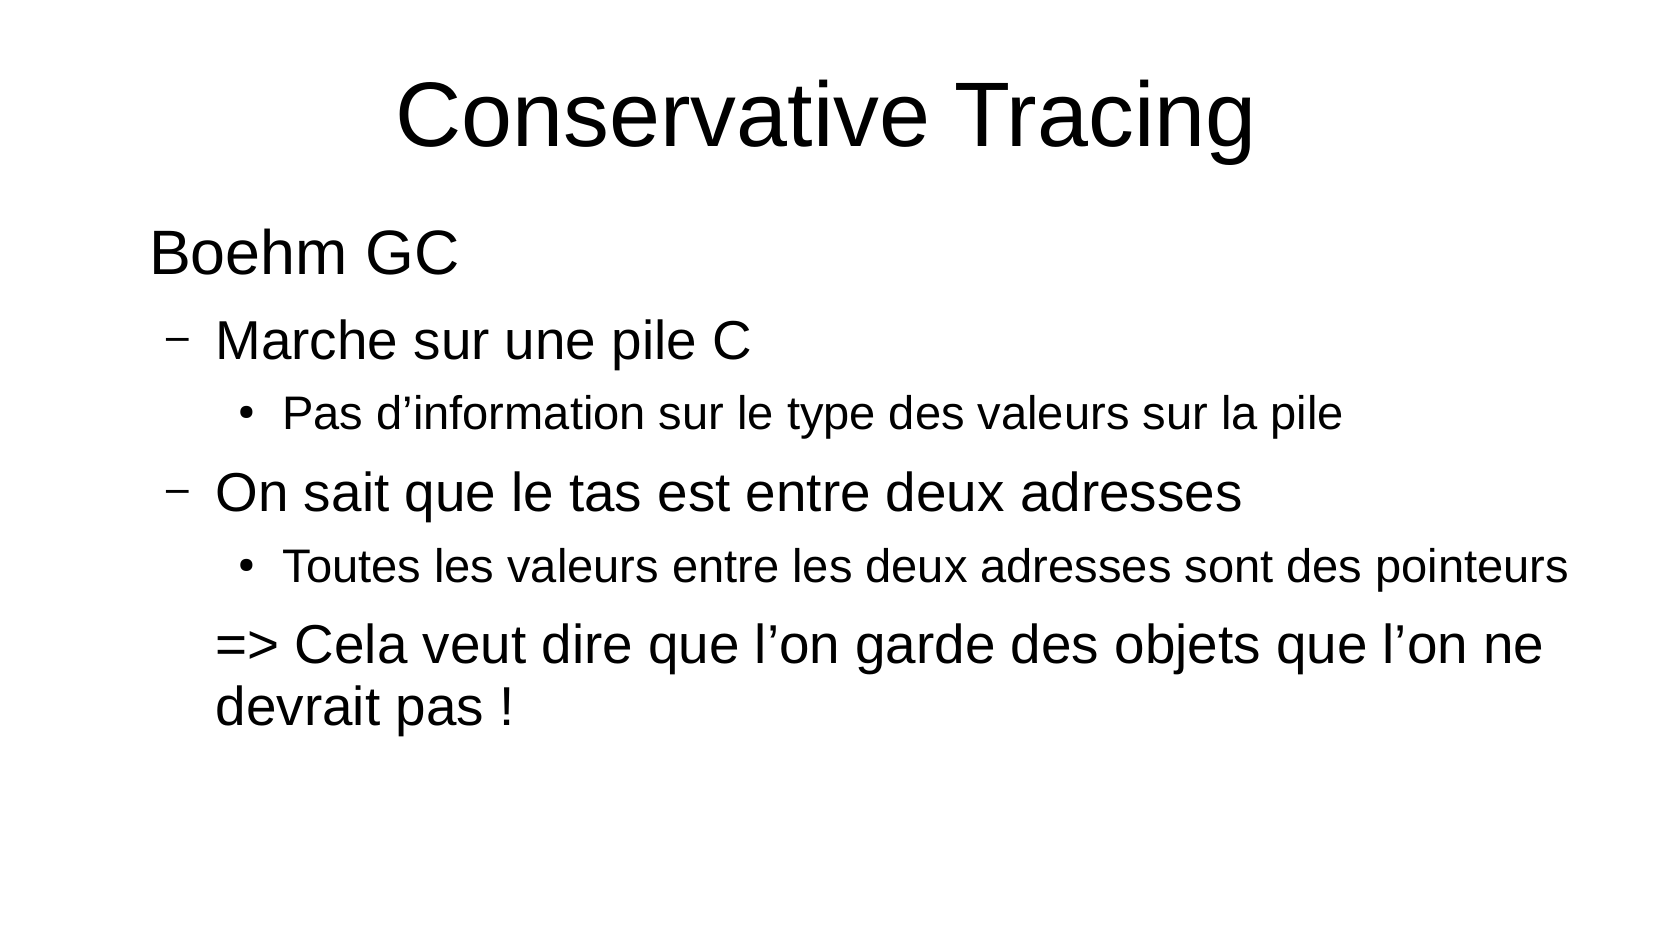

# Conservative Tracing
Boehm GC
Marche sur une pile C
Pas d’information sur le type des valeurs sur la pile
On sait que le tas est entre deux adresses
Toutes les valeurs entre les deux adresses sont des pointeurs
=> Cela veut dire que l’on garde des objets que l’on ne devrait pas !